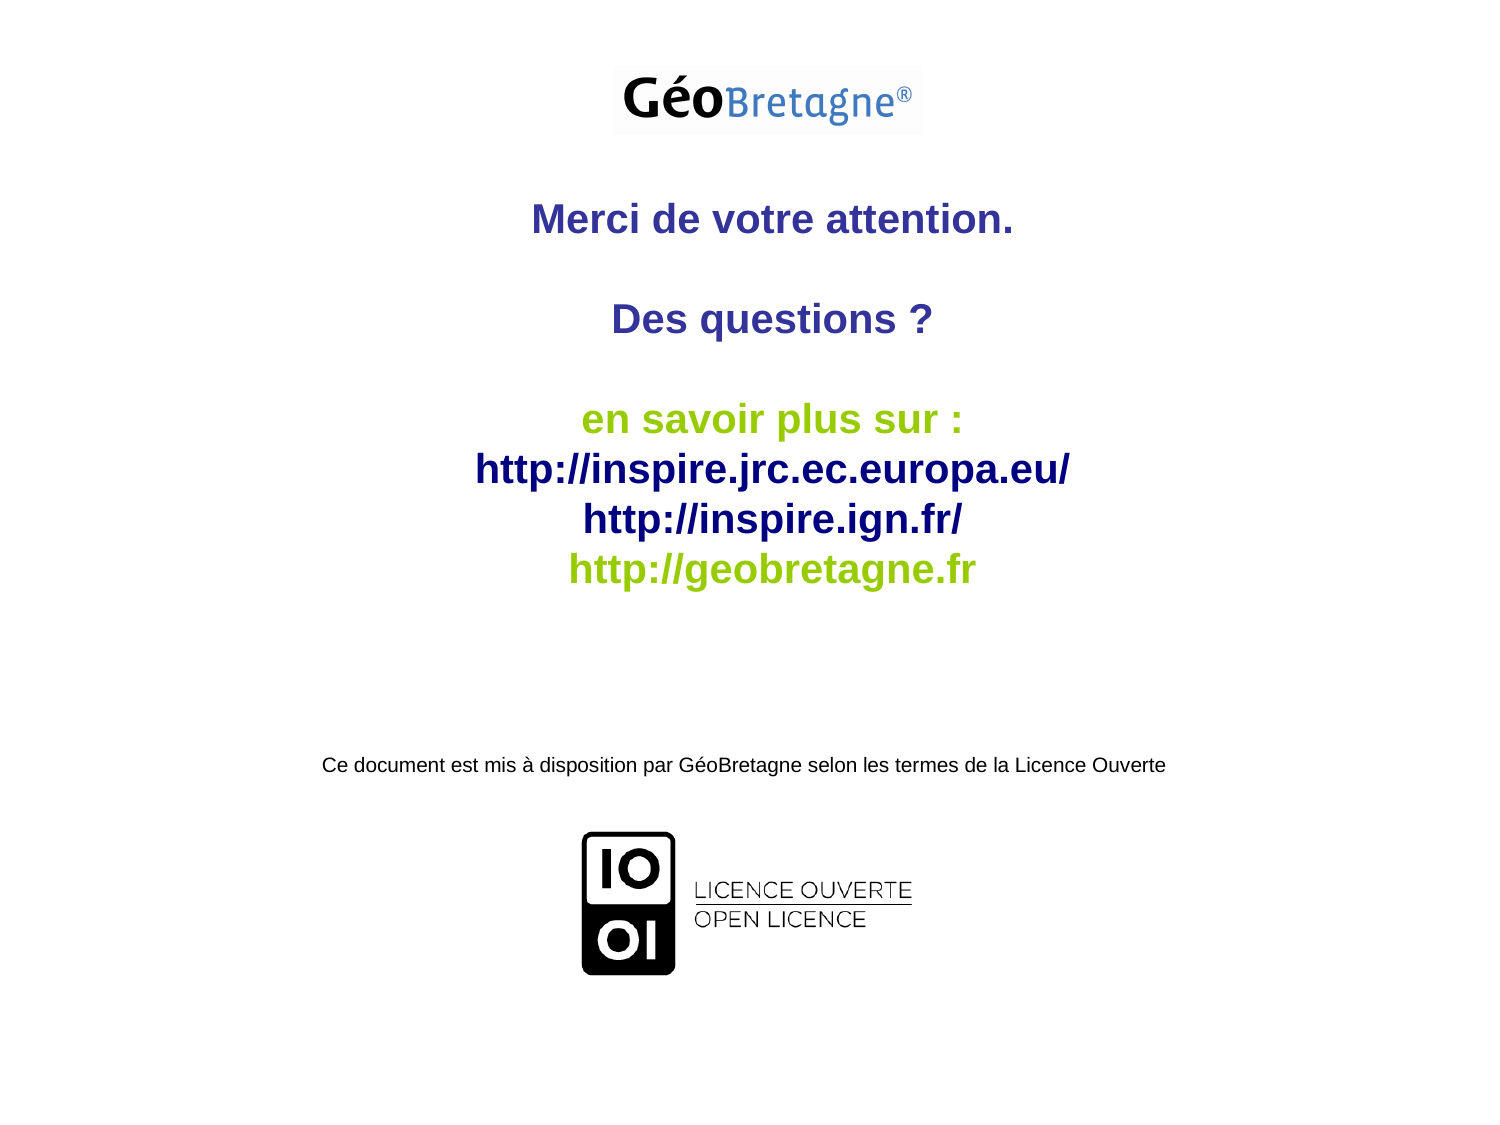

Merci de votre attention.
Des questions ?
en savoir plus sur :
http://inspire.jrc.ec.europa.eu/
http://inspire.ign.fr/
http://geobretagne.fr
Ce document est mis à disposition par GéoBretagne selon les termes de la Licence Ouverte